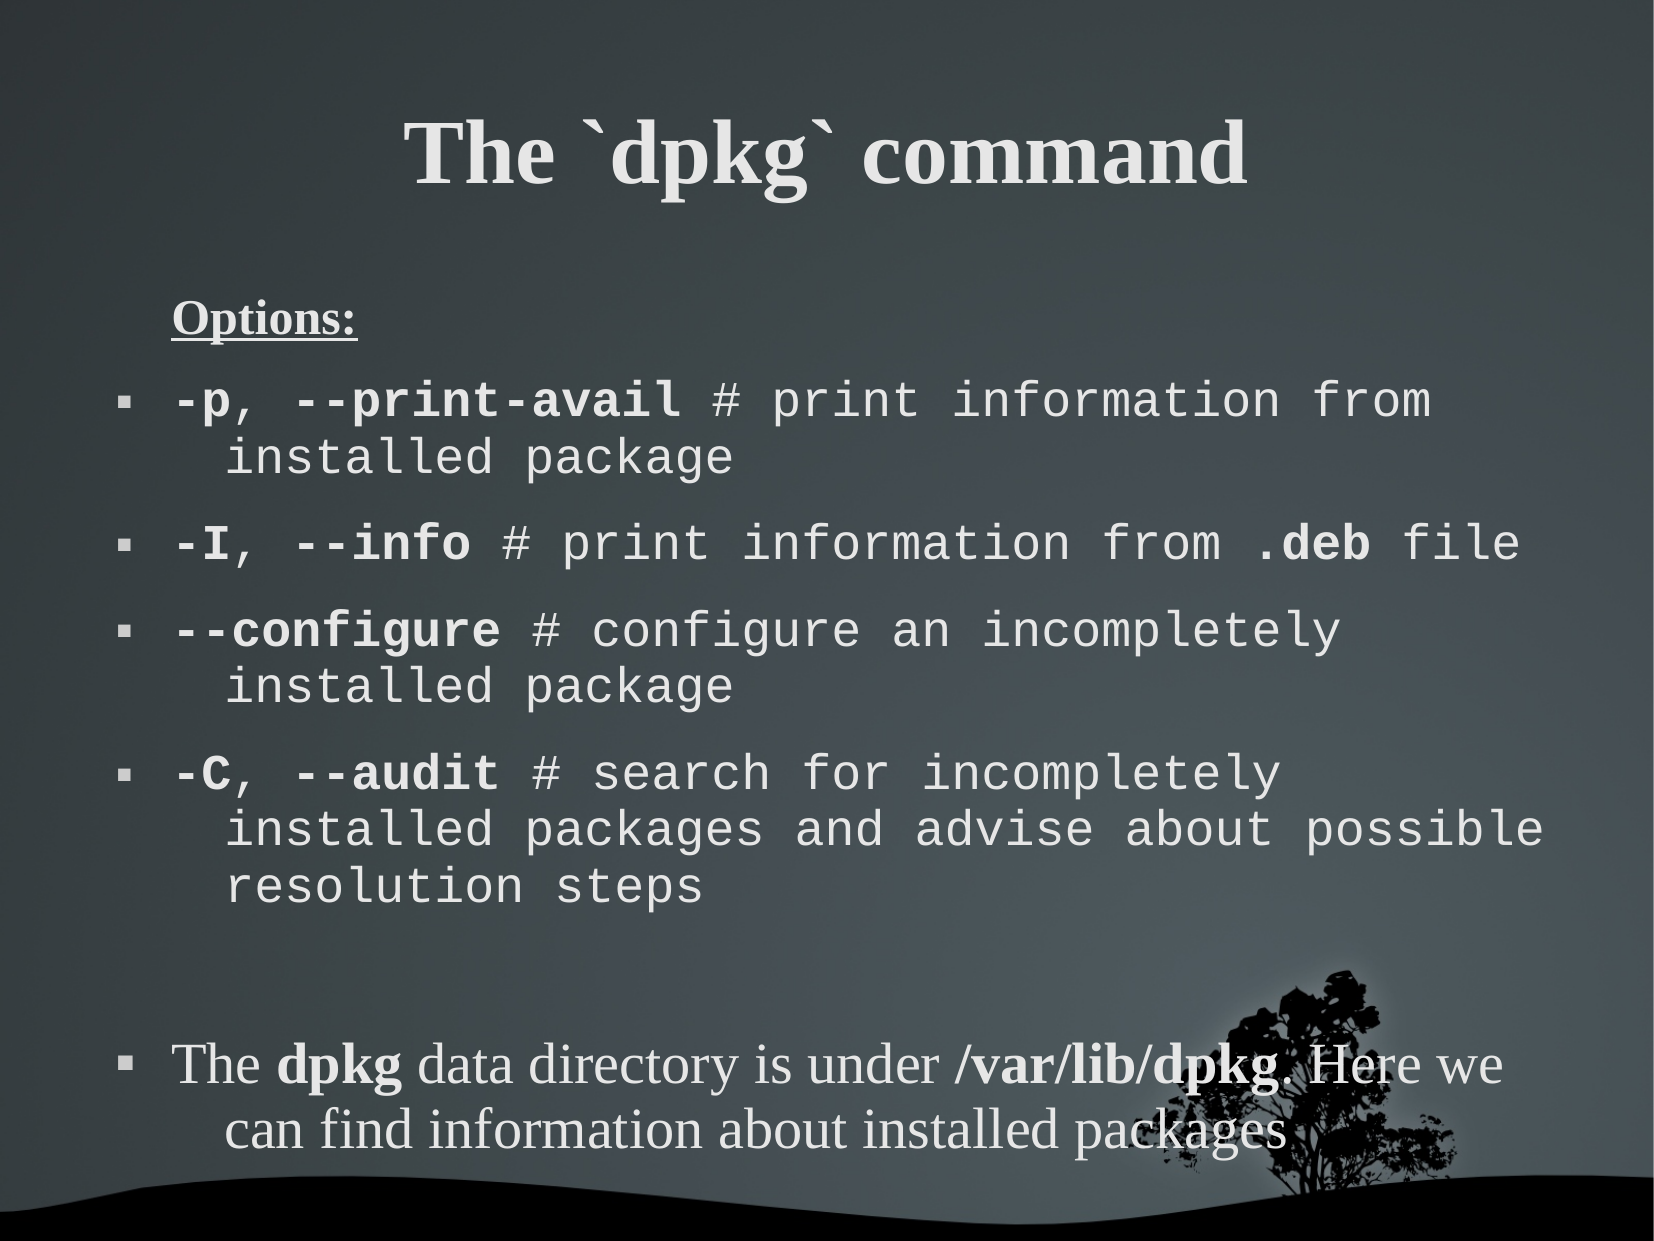

The `dpkg` command
# Options:
-p, --print-avail # print information from installed package
-I, --info # print information from .deb file
--configure # configure an incompletely installed package
-C, --audit # search for incompletely installed packages and advise about possible resolution steps
The dpkg data directory is under /var/lib/dpkg. Here we can find information about installed packages